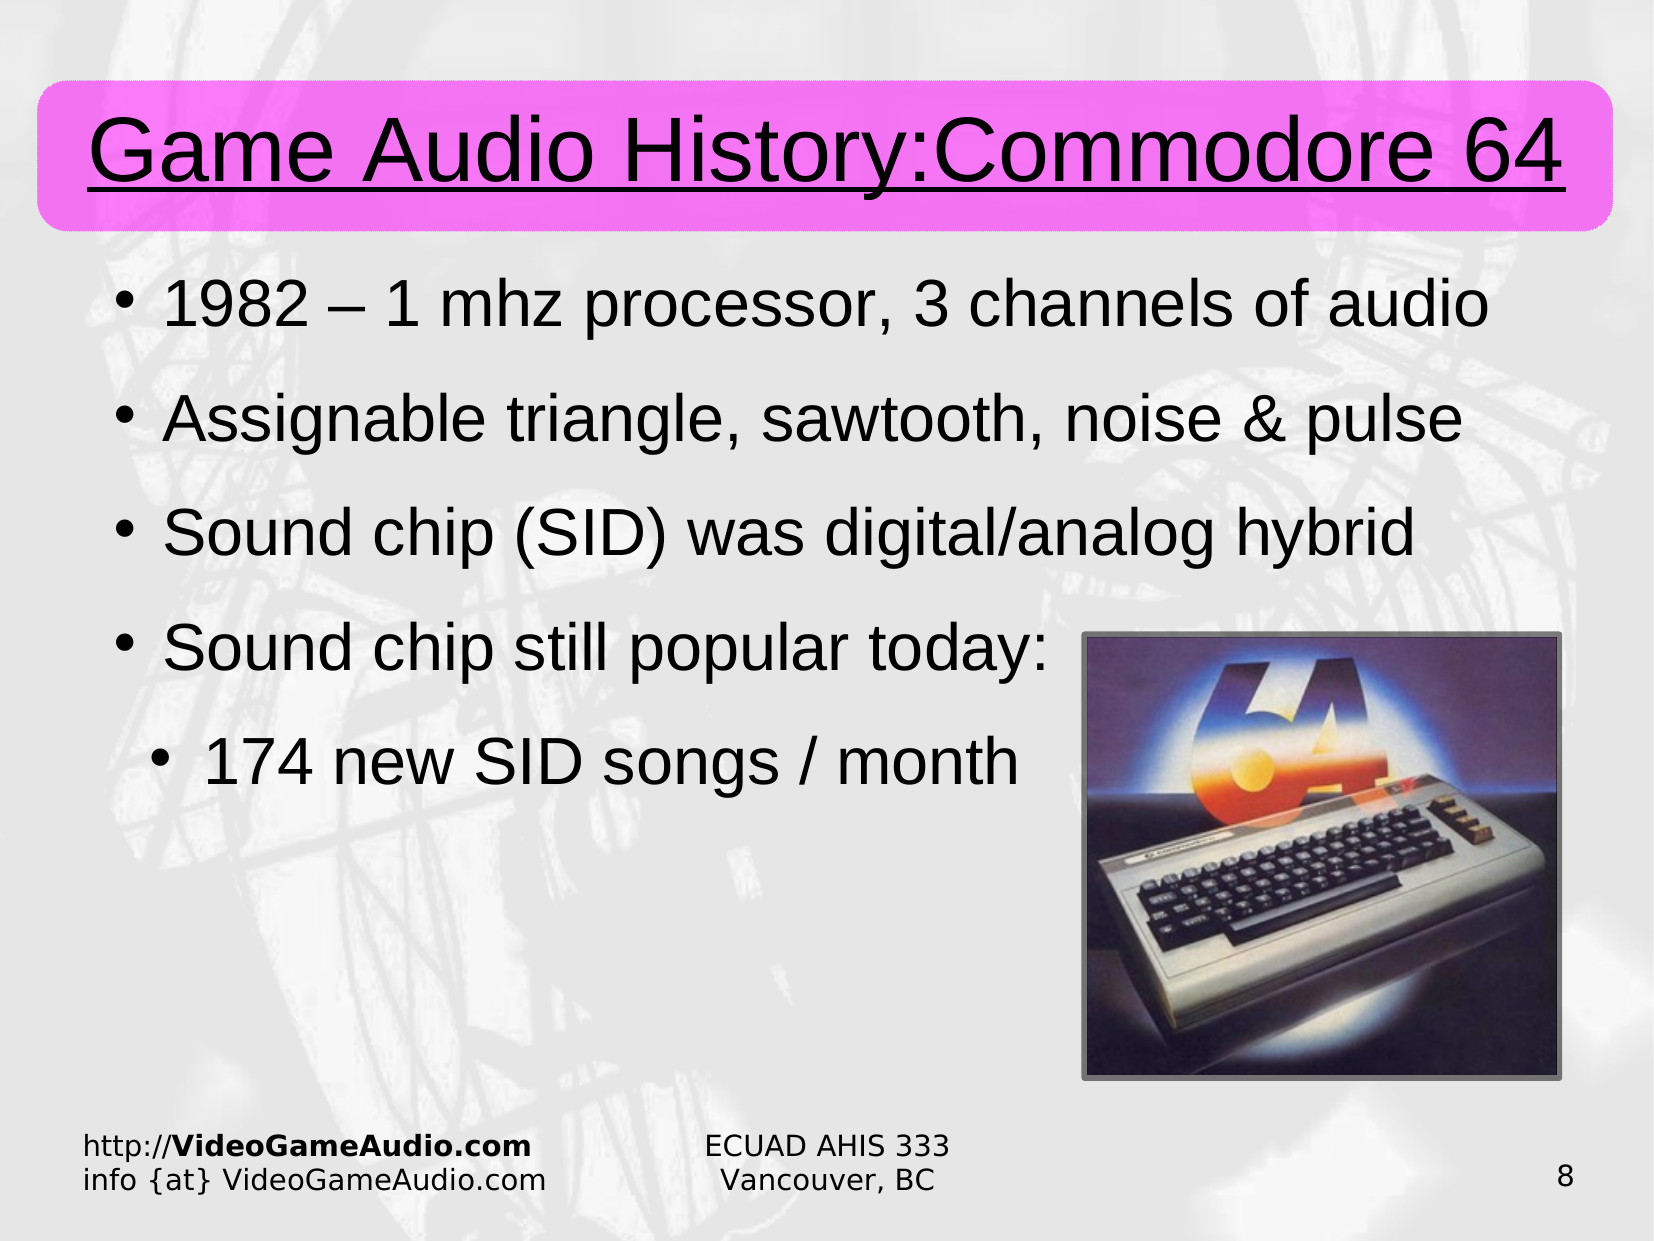

# Game Audio History:Commodore 64
 1982 – 1 mhz processor, 3 channels of audio
 Assignable triangle, sawtooth, noise & pulse
 Sound chip (SID) was digital/analog hybrid
 Sound chip still popular today:
 174 new SID songs / month
8